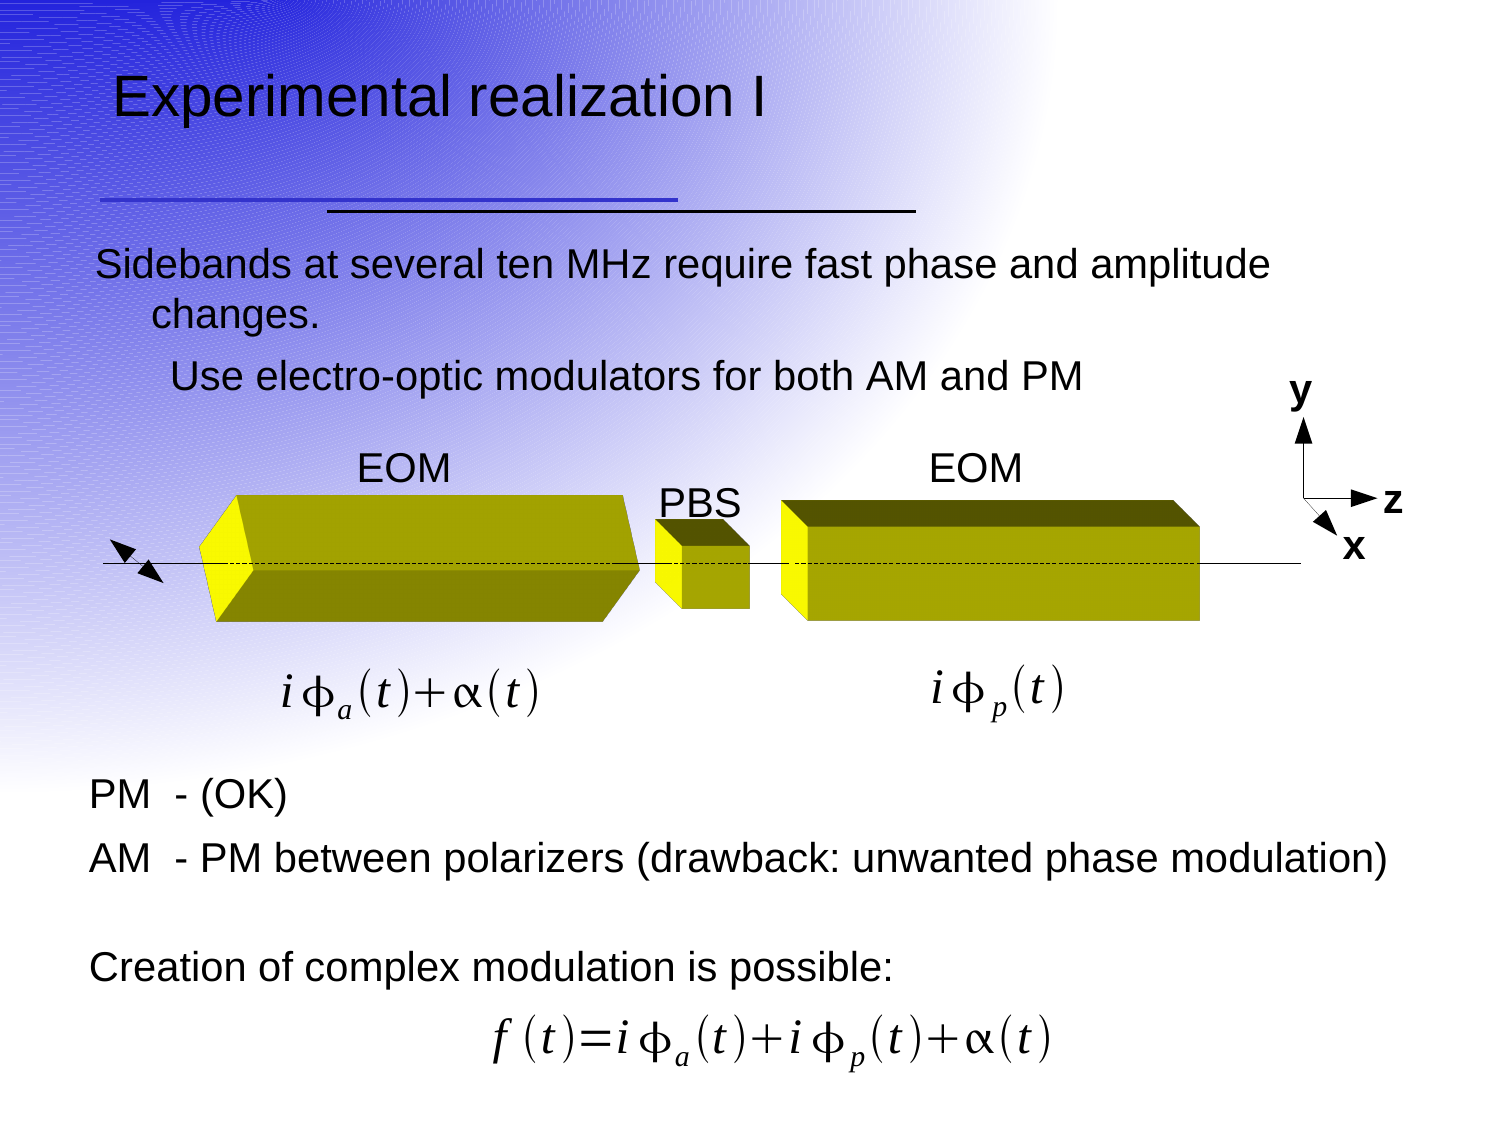

# Experimental realization I
Sidebands at several ten MHz require fast phase and amplitude changes.
Use electro-optic modulators for both AM and PM
y
EOM
EOM
z
PBS
x
PM - (OK)
AM - PM between polarizers (drawback: unwanted phase modulation)
Creation of complex modulation is possible: